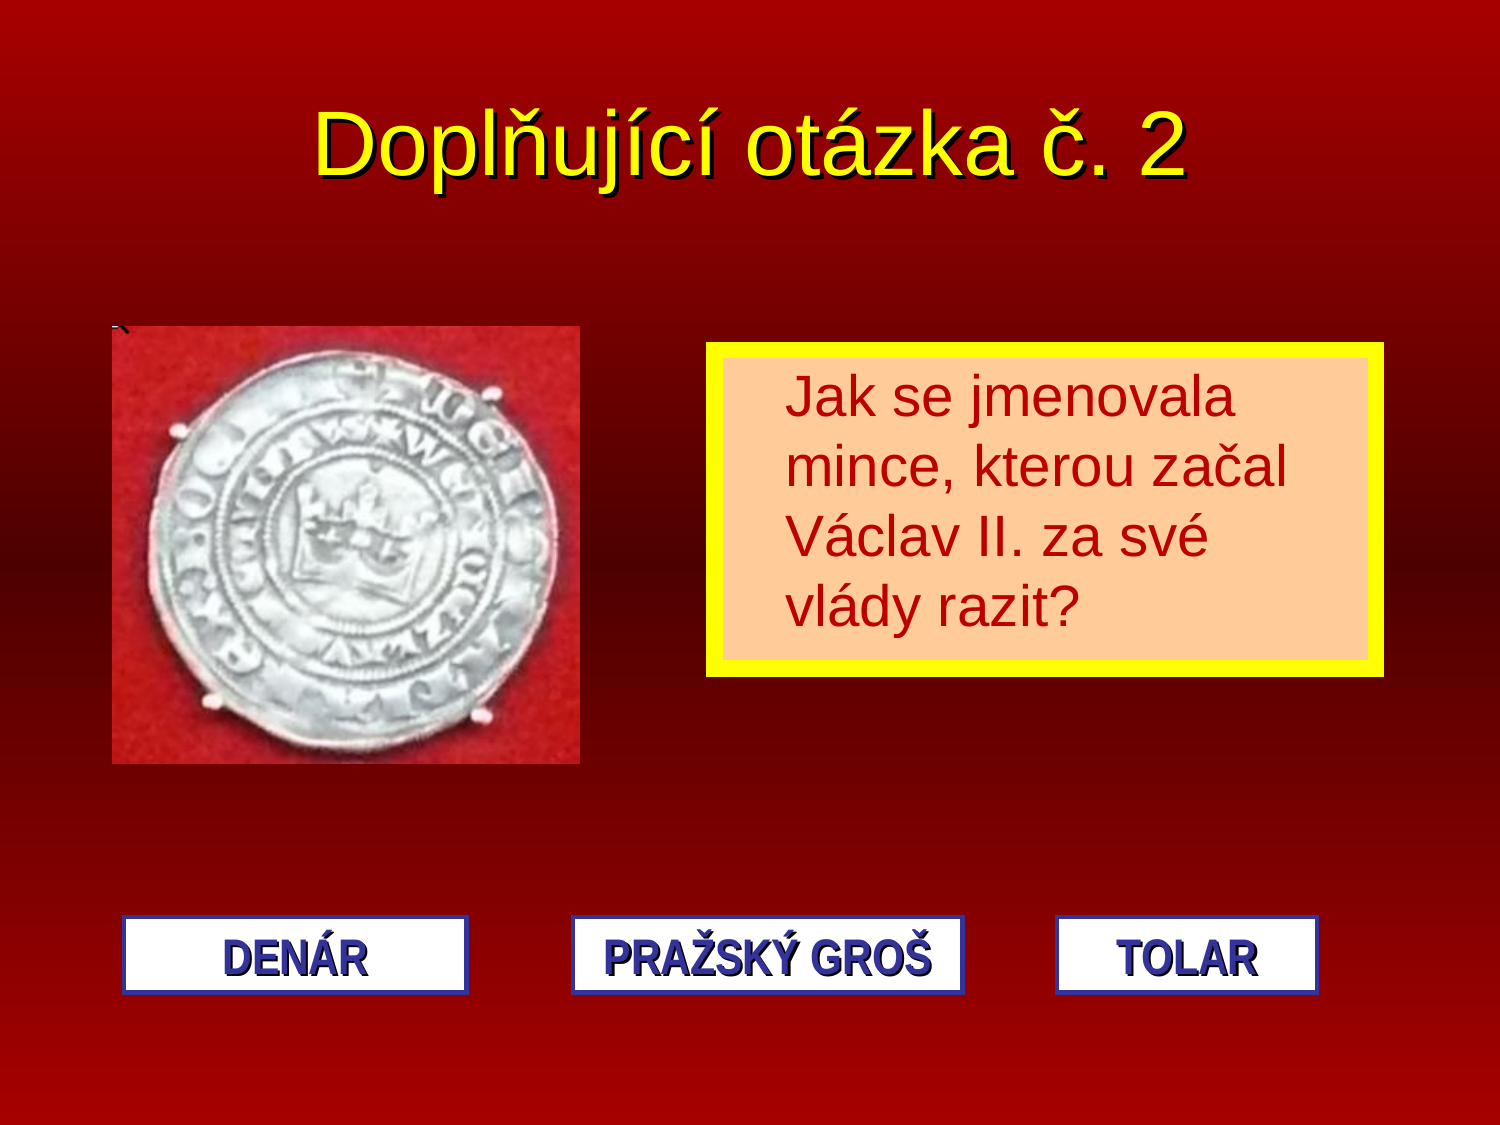

# Doplňující otázka č. 2
	Jak se jmenovala mince, kterou začal Václav II. za své vlády razit?
DENÁR
PRAŽSKÝ GROŠ
TOLAR